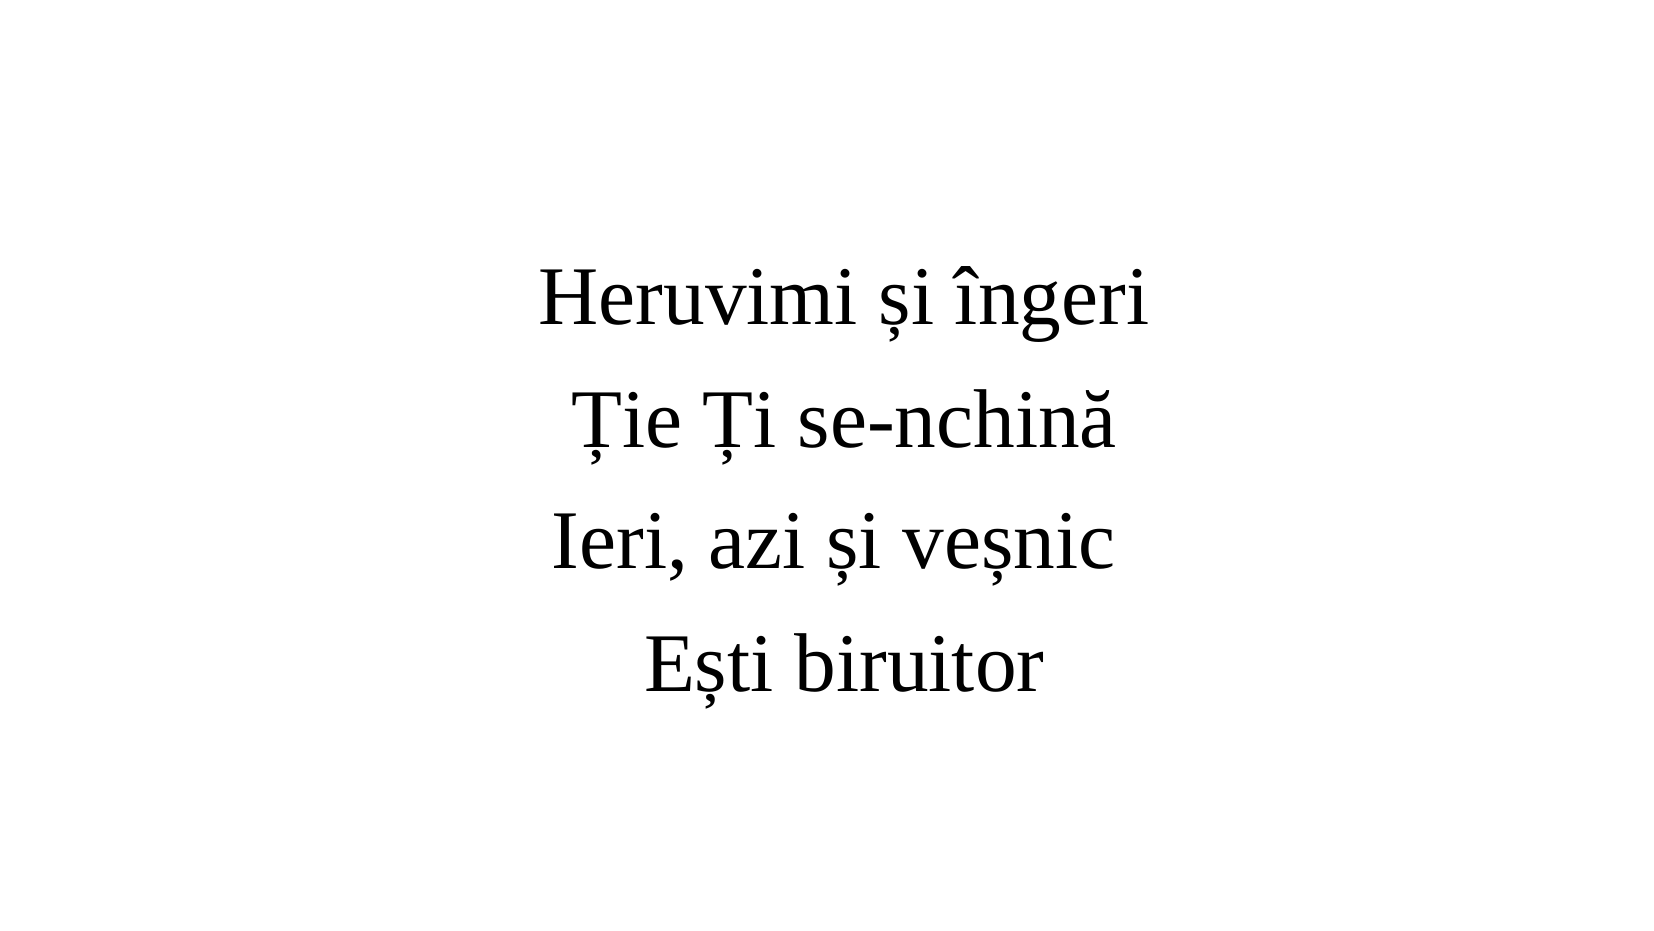

# Heruvimi și îngeri
Ție Ți se-nchină
Ieri, azi și veșnic
Ești biruitor